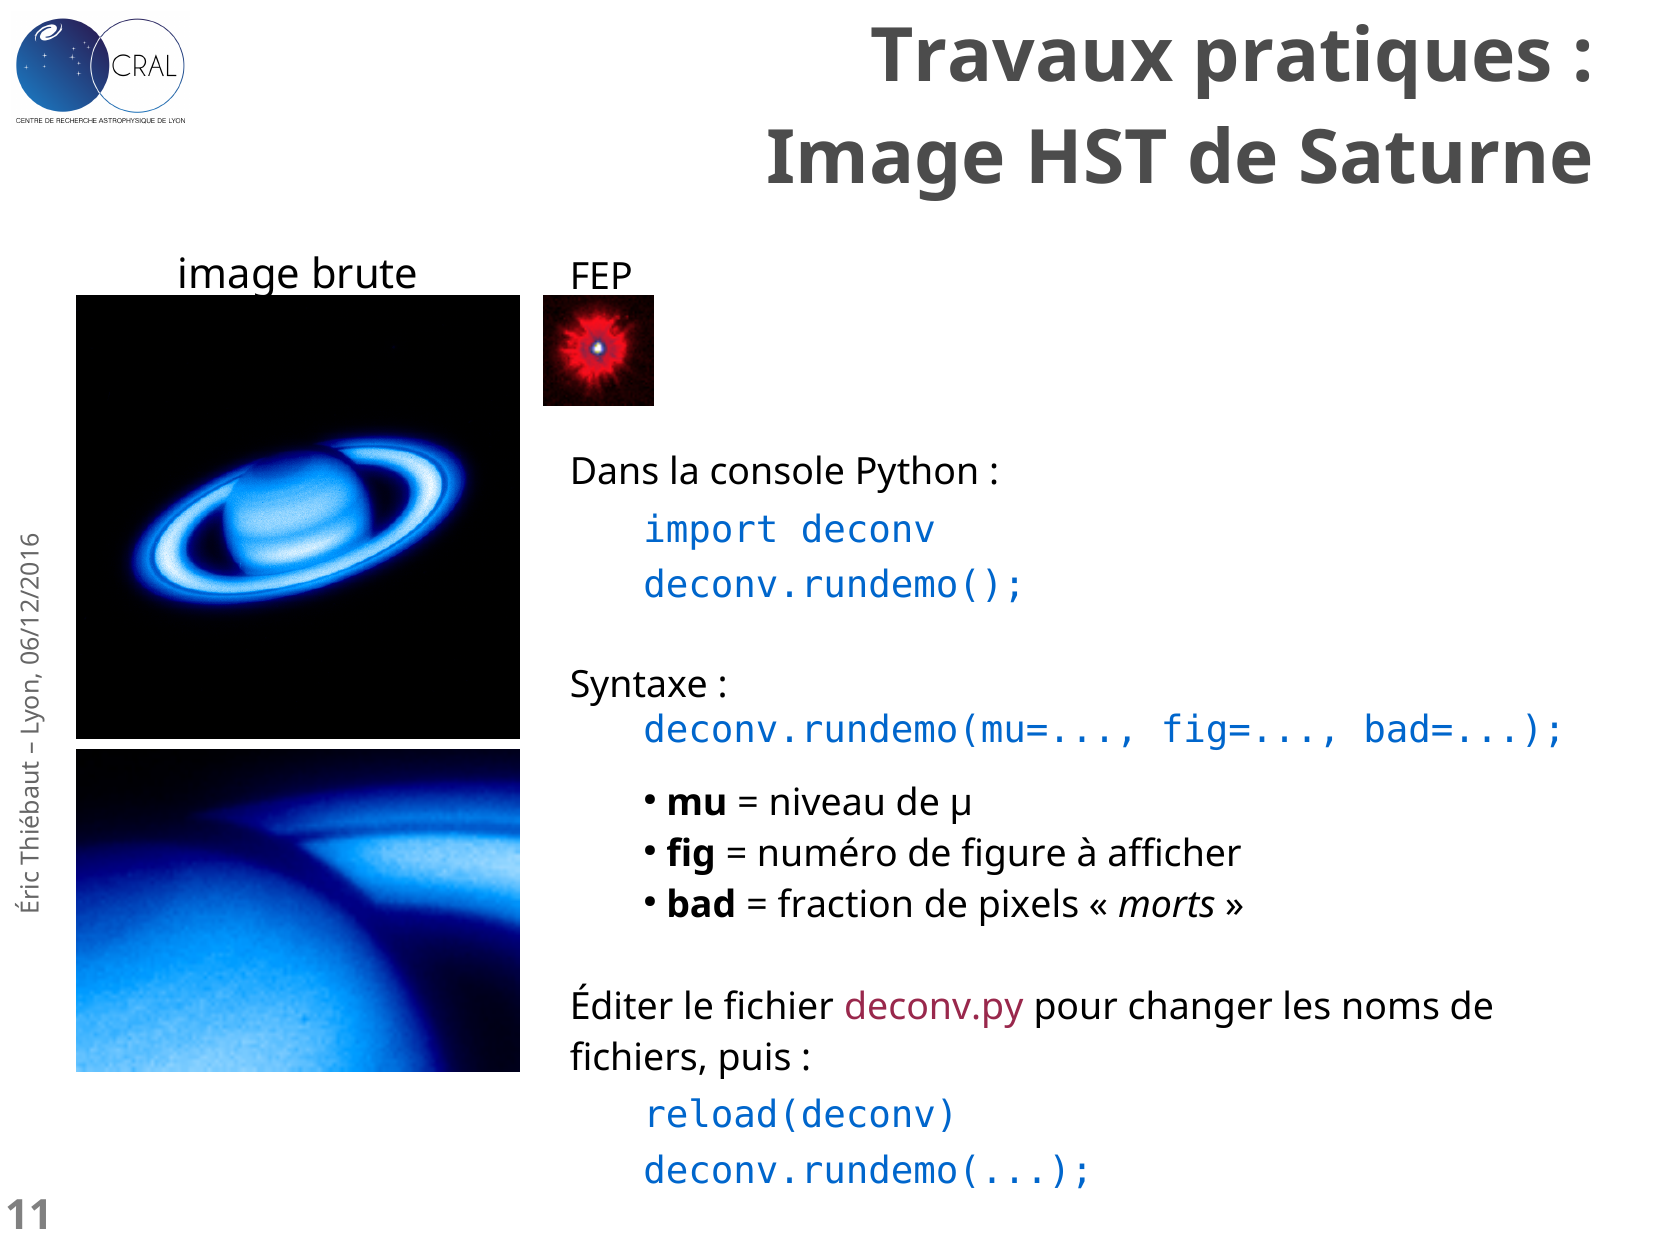

# Travaux pratiques : Image HST de Saturne
image brute
FEP
Dans la console Python :
import deconv
deconv.rundemo();
Syntaxe :
deconv.rundemo(mu=..., fig=..., bad=...);
 mu = niveau de µ
 fig = numéro de figure à afficher
 bad = fraction de pixels « morts »
Éditer le fichier deconv.py pour changer les noms de fichiers, puis :
reload(deconv)
deconv.rundemo(...);
11